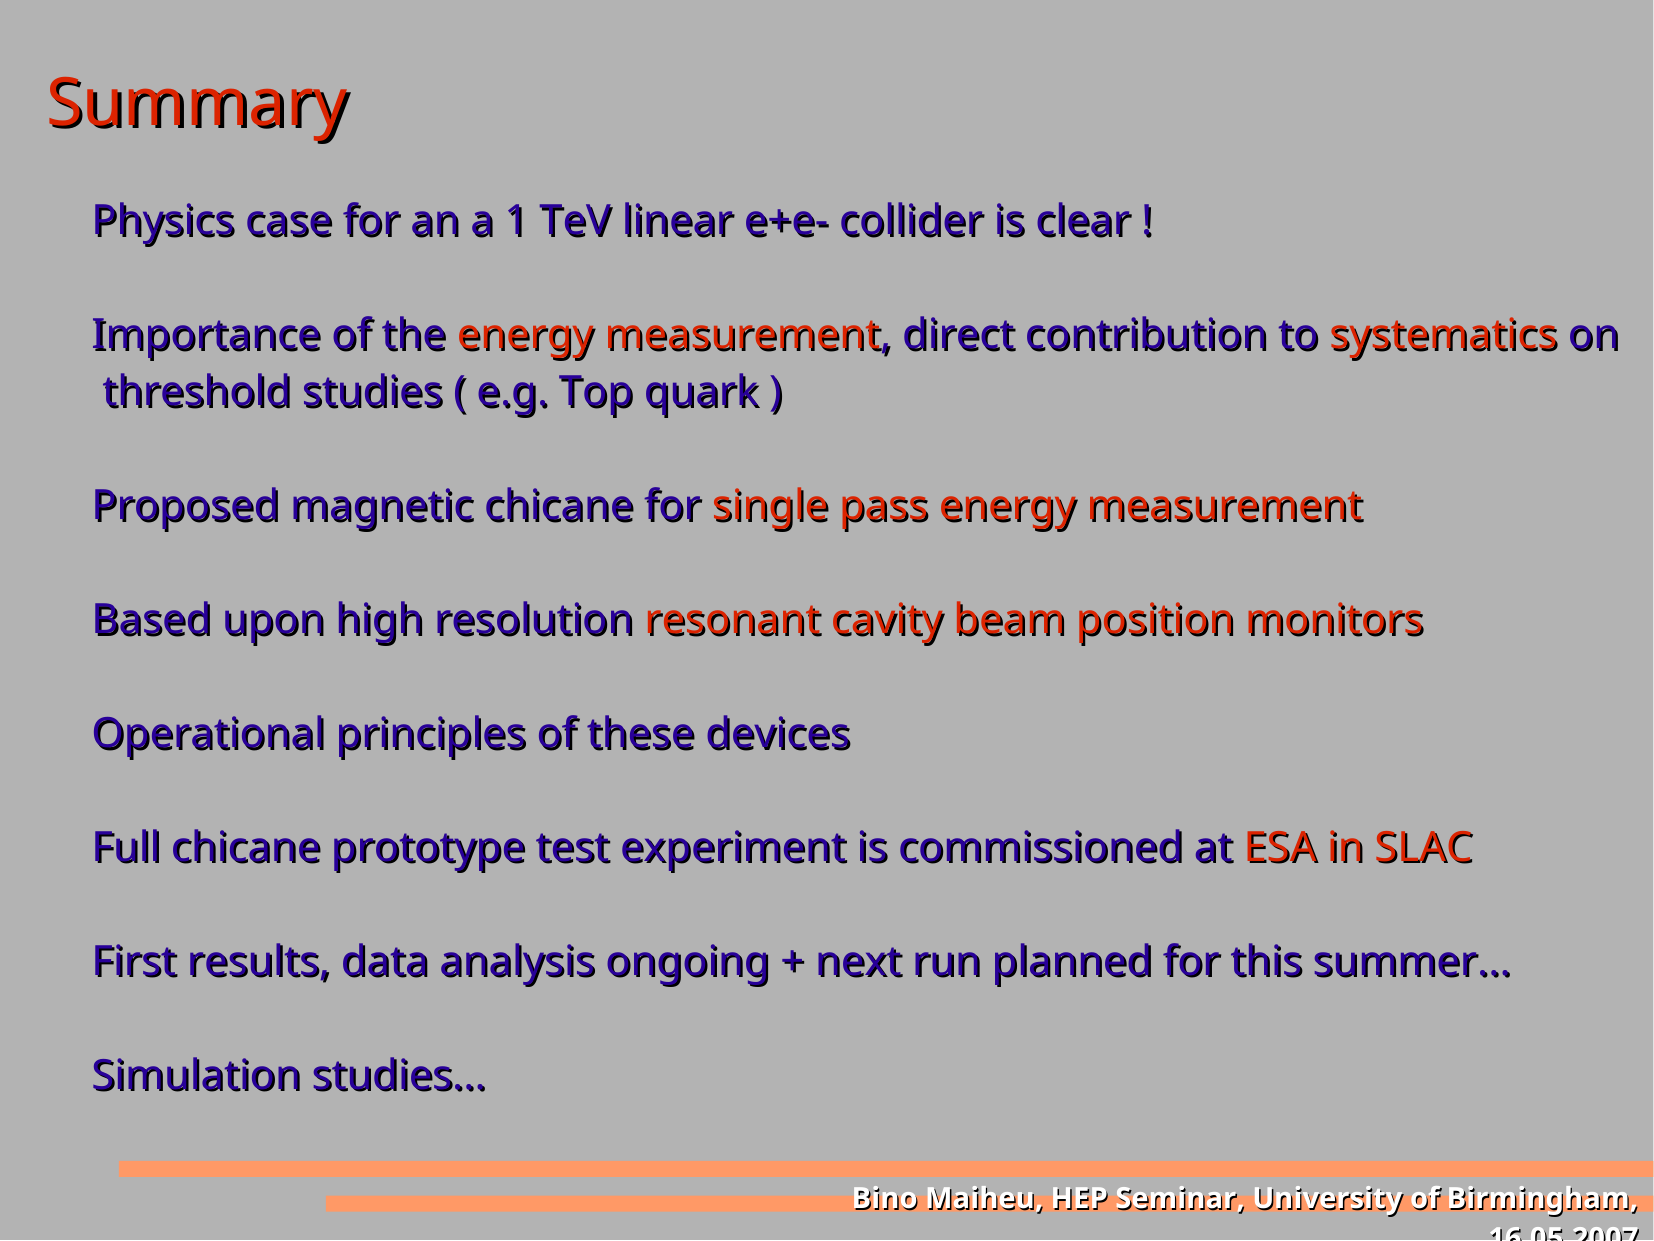

Summary
 Physics case for an a 1 TeV linear e+e- collider is clear !
 Importance of the energy measurement, direct contribution to systematics on
 threshold studies ( e.g. Top quark )
 Proposed magnetic chicane for single pass energy measurement
 Based upon high resolution resonant cavity beam position monitors
 Operational principles of these devices
 Full chicane prototype test experiment is commissioned at ESA in SLAC
 First results, data analysis ongoing + next run planned for this summer...
 Simulation studies...
Bino Maiheu, HEP Seminar, University of Birmingham, 16.05.2007